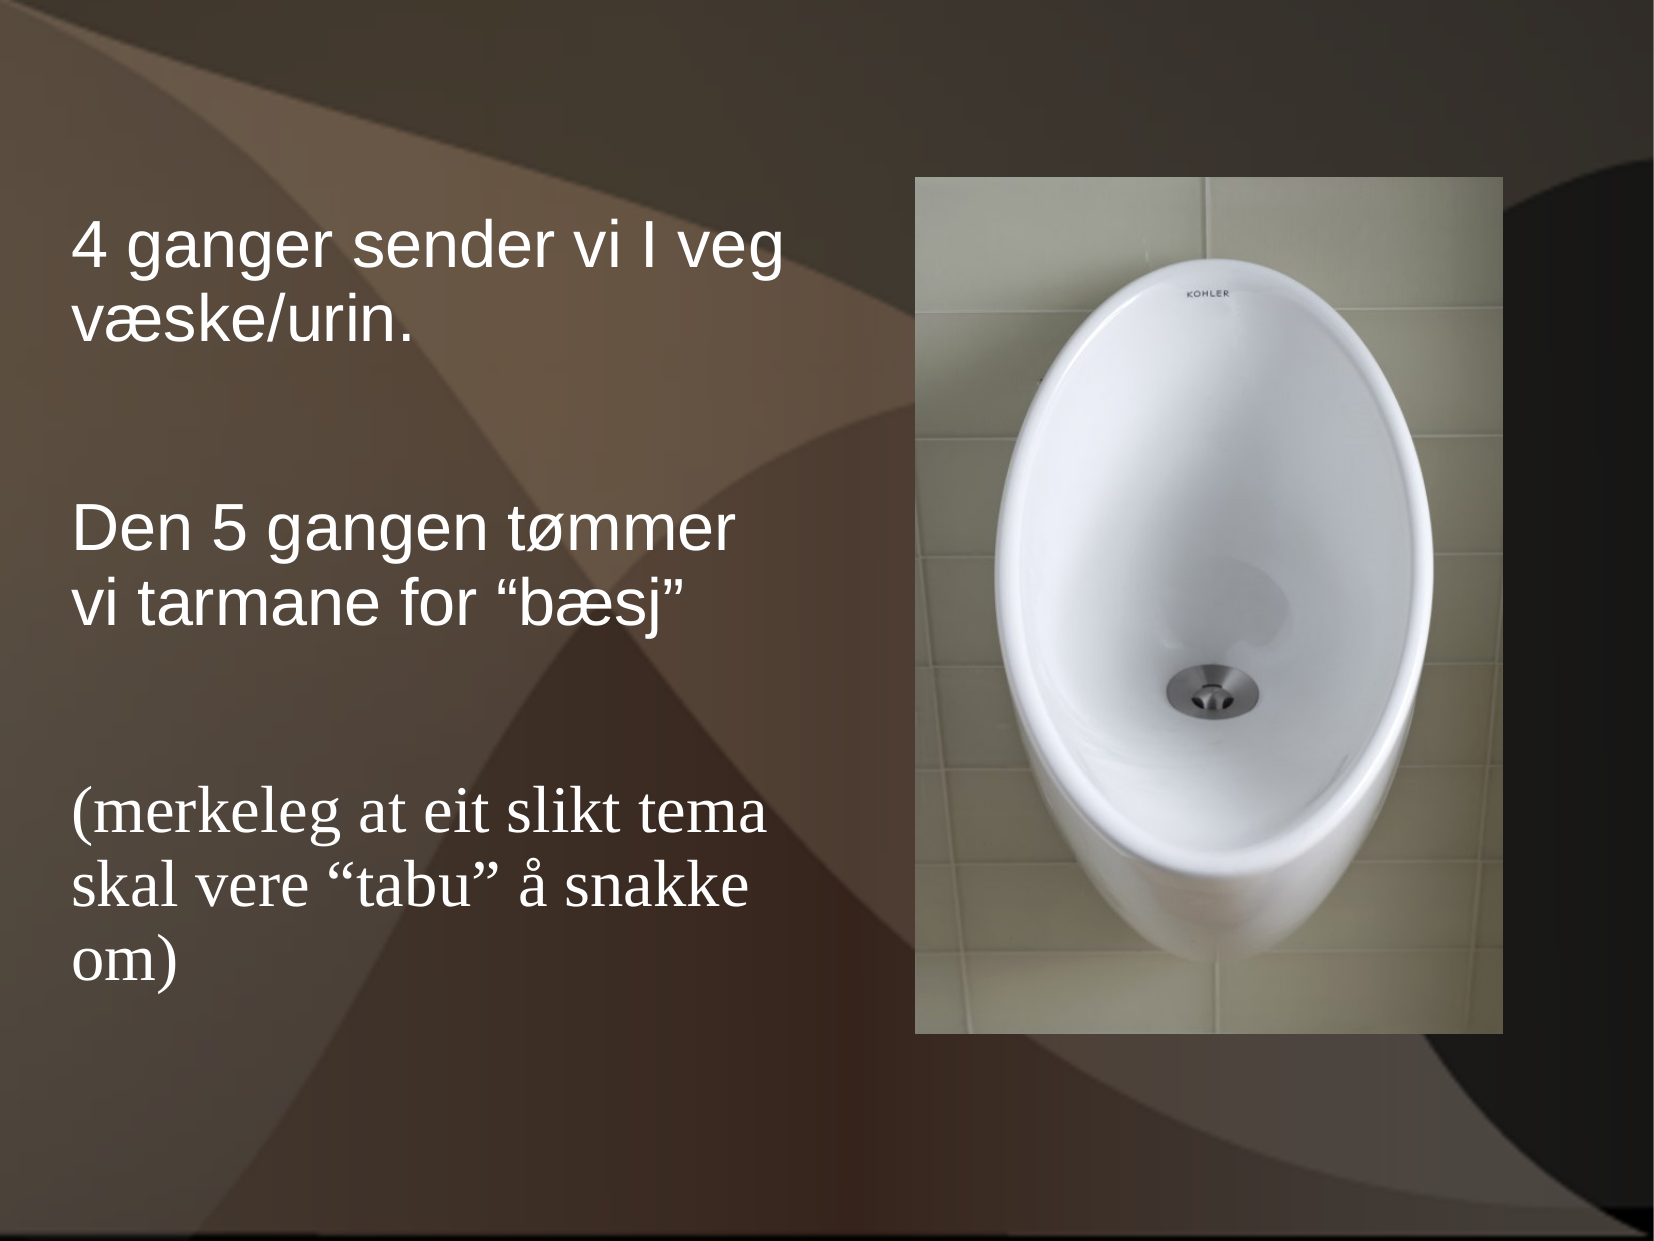

# 4 ganger sender vi I veg væske/urin.
Den 5 gangen tømmer vi tarmane for “bæsj”
(merkeleg at eit slikt tema skal vere “tabu” å snakke om)